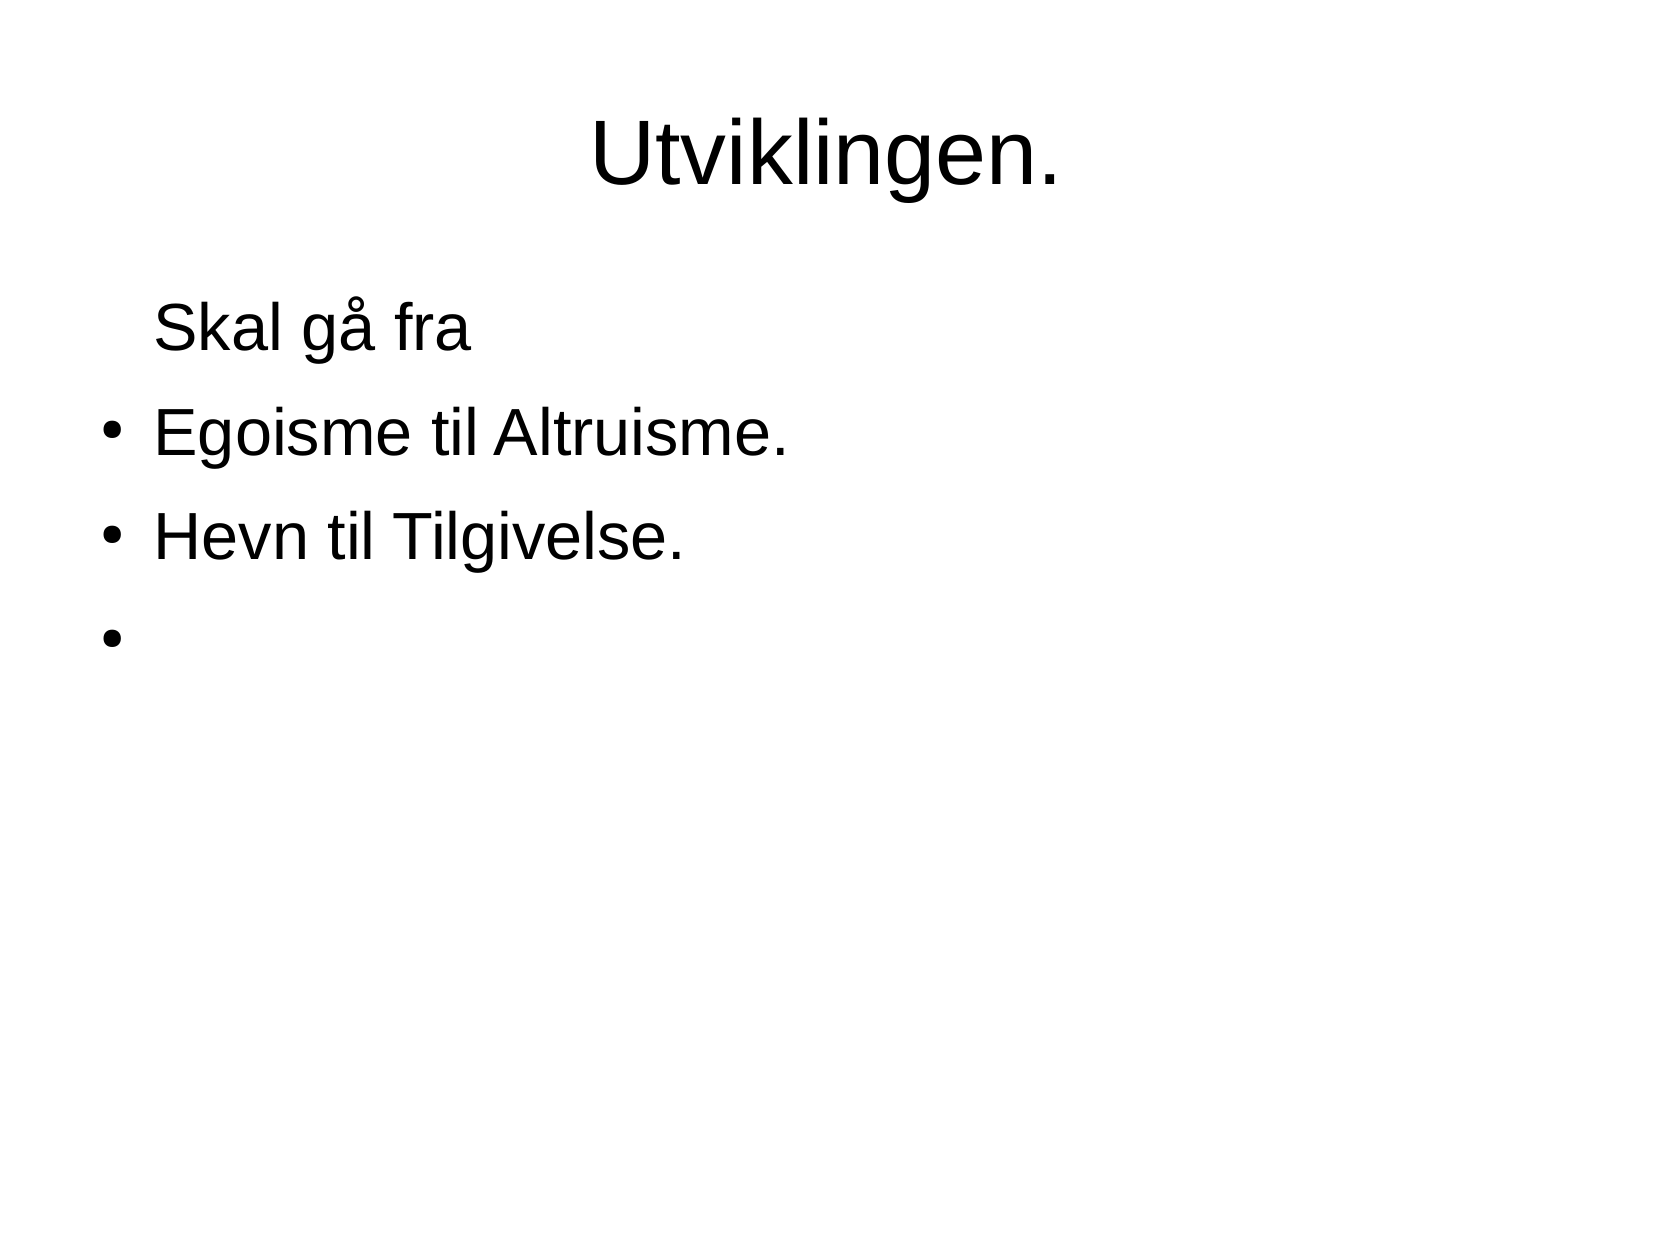

# Utviklingen.
Skal gå fra
Egoisme til Altruisme.
Hevn til Tilgivelse.